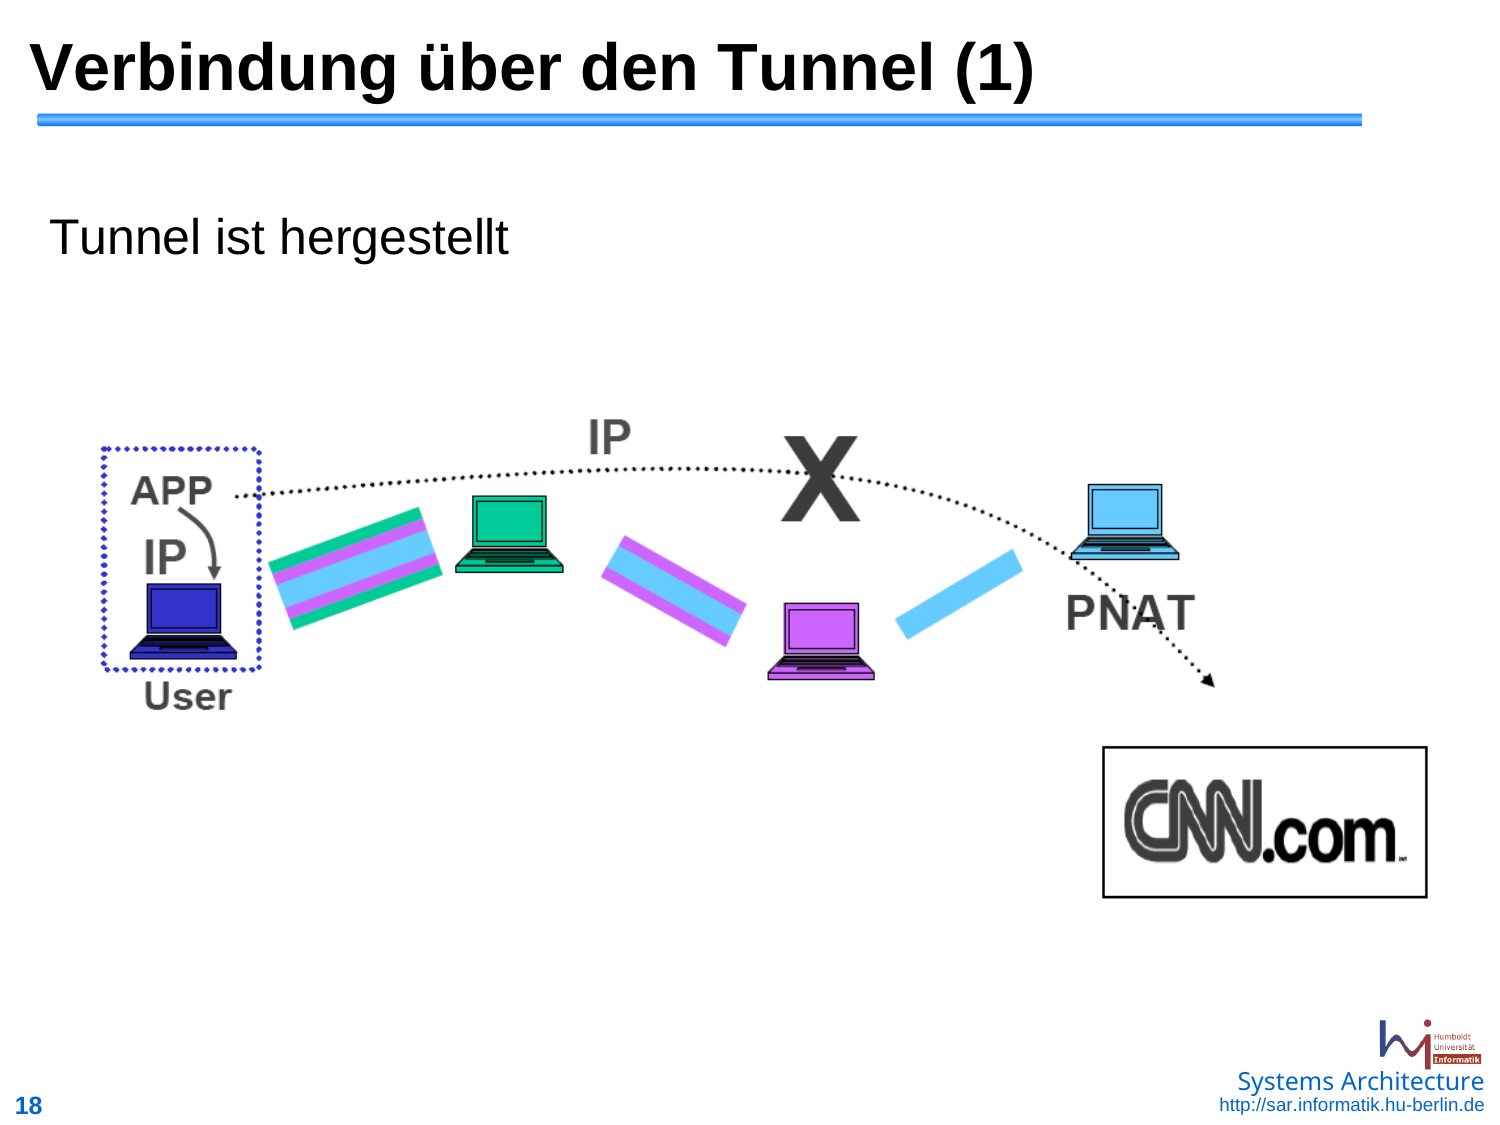

# Verbindung über den Tunnel (1)
Tunnel ist hergestellt